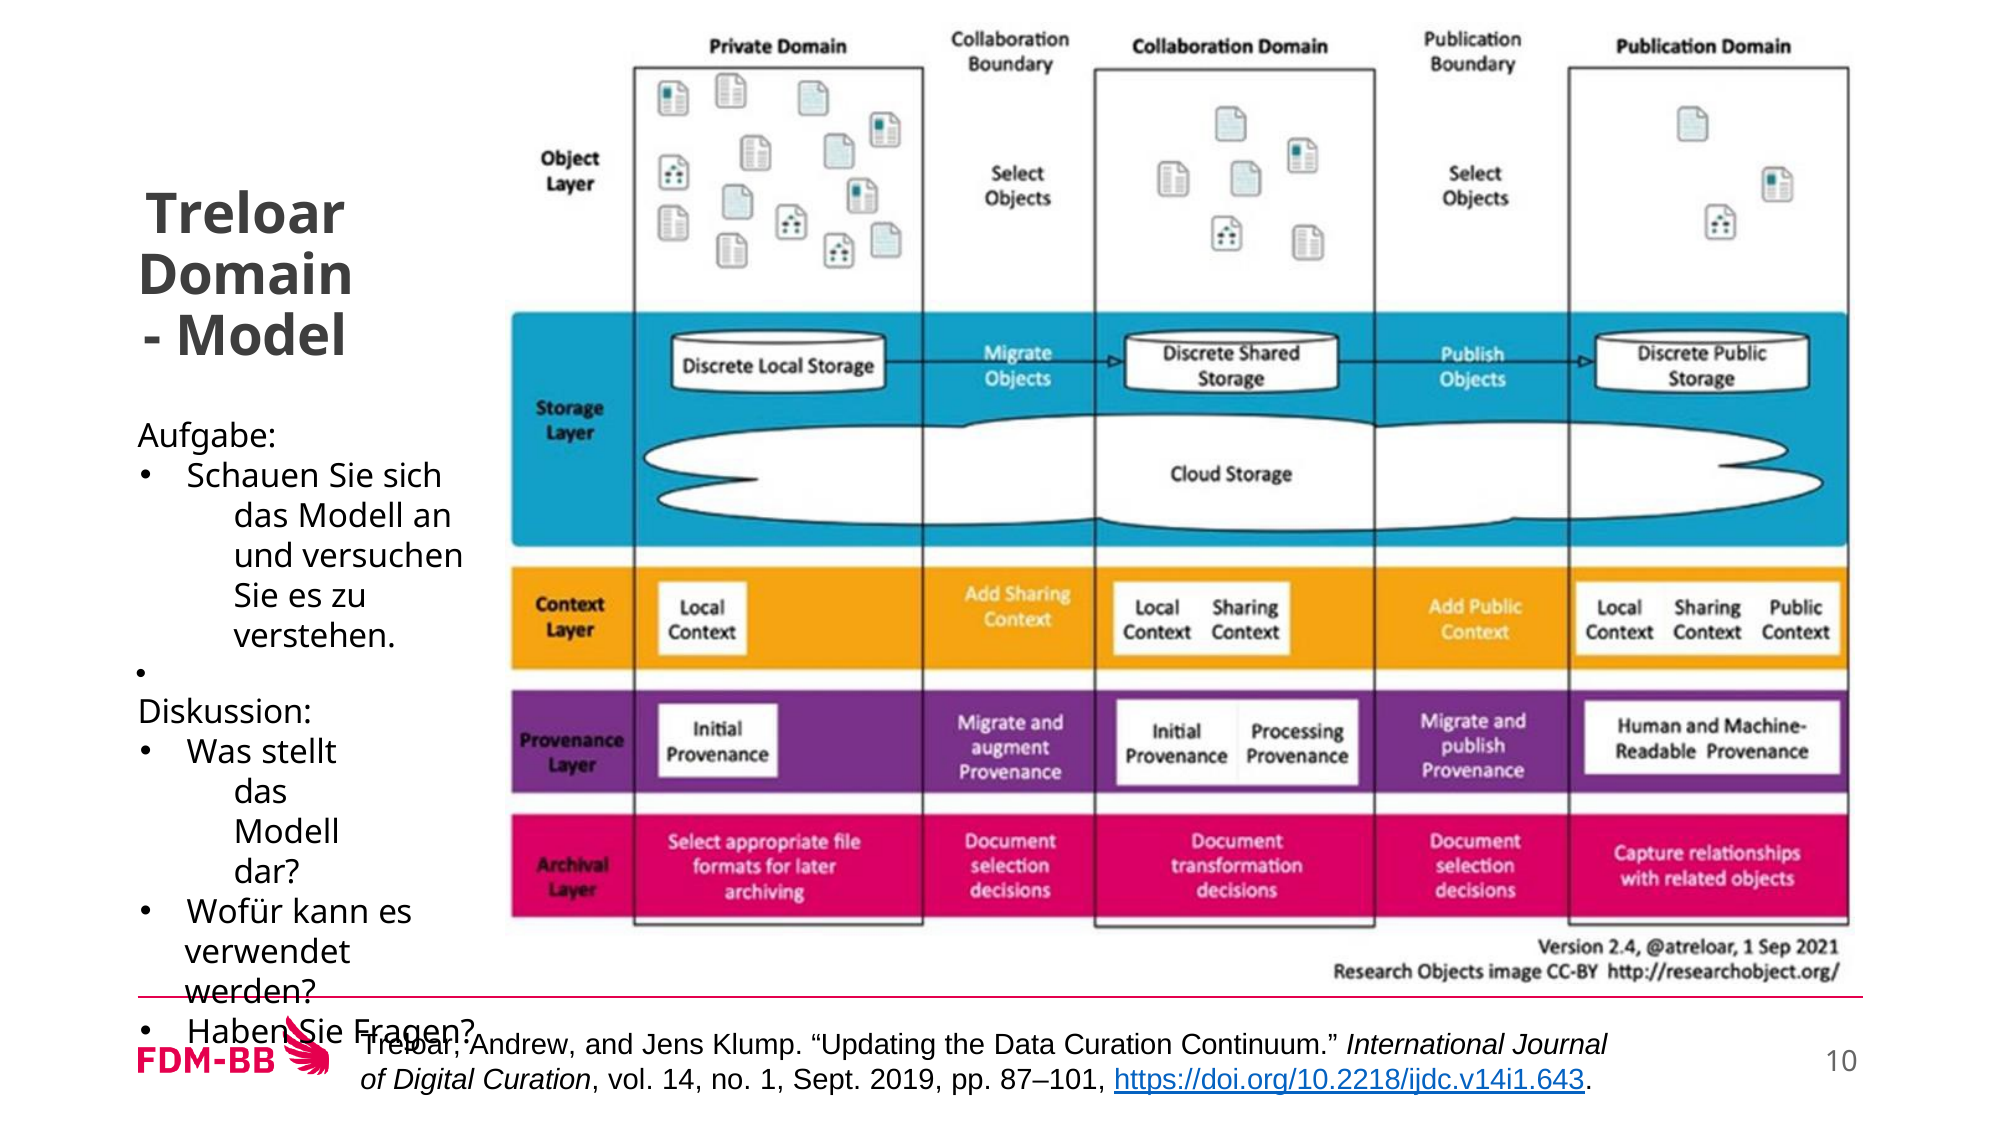

# Treloar Domain- Model
Aufgabe:
Schauen Sie sich das Modell an und versuchen Sie es zu verstehen.
Diskussion:
Was stellt das Modell dar?
Wofür kann es
verwendet werden?
Haben Sie Fragen?
Treloar, Andrew, and Jens Klump. “Updating the Data Curation Continuum.” International Journal of Digital Curation, vol. 14, no. 1, Sept. 2019, pp. 87–101, https://doi.org/10.2218/ijdc.v14i1.643.
10